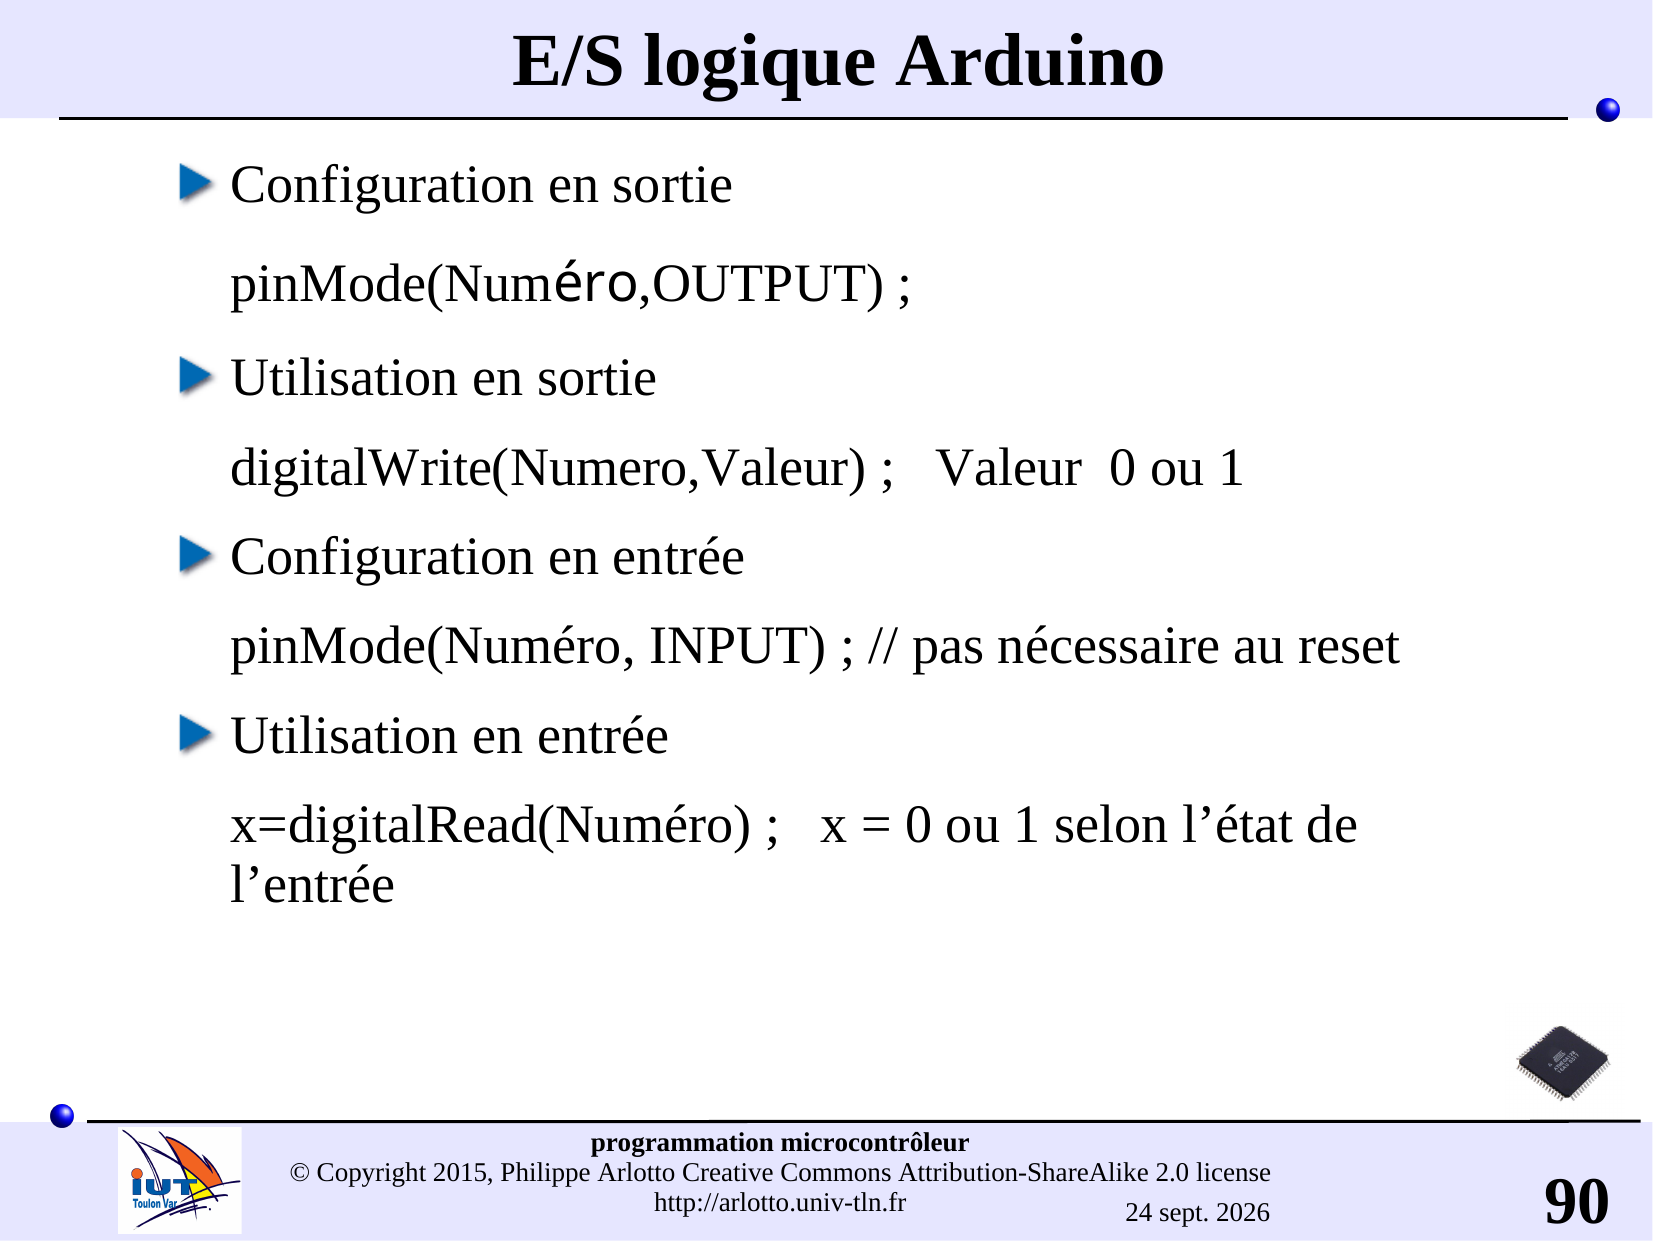

# E/S logique Arduino
Configuration en sortie
pinMode(Numéro,OUTPUT) ;
Utilisation en sortie
digitalWrite(Numero,Valeur) ; Valeur 0 ou 1
Configuration en entrée
pinMode(Numéro, INPUT) ; // pas nécessaire au reset
Utilisation en entrée
x=digitalRead(Numéro) ; x = 0 ou 1 selon l’état de l’entrée